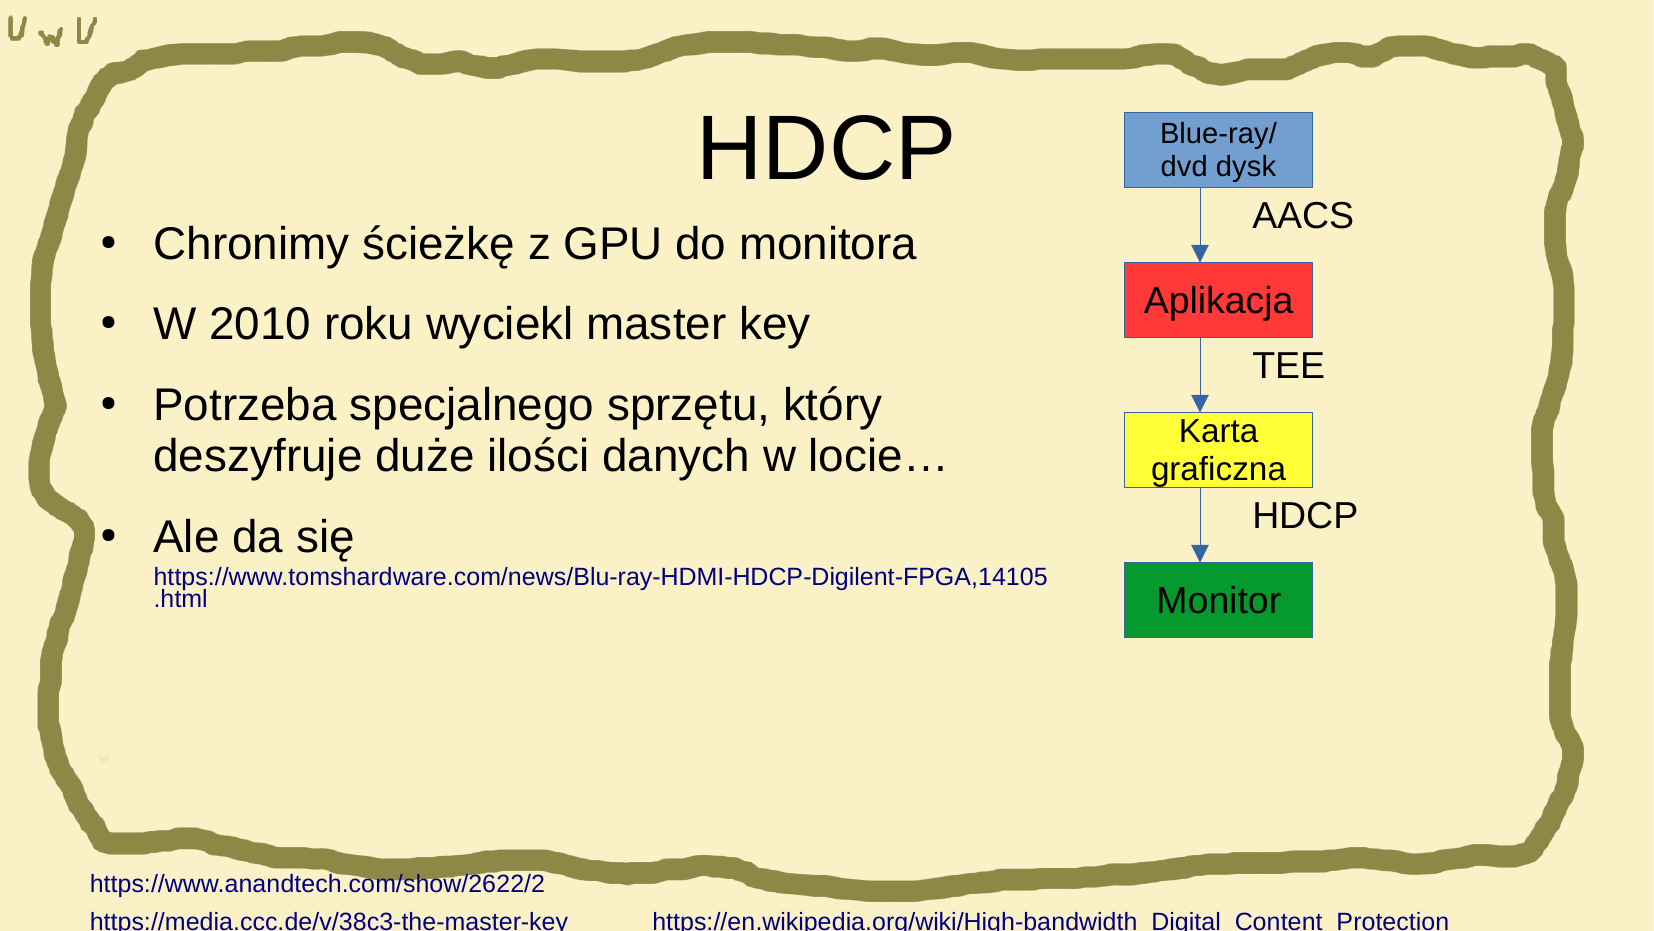

# HDCP
Blue-ray/dvd dysk
AACS
Chronimy ścieżkę z GPU do monitora
W 2010 roku wyciekl master key
Potrzeba specjalnego sprzętu, który deszyfruje duże ilości danych w locie…
Ale da się https://www.tomshardware.com/news/Blu-ray-HDMI-HDCP-Digilent-FPGA,14105.html
Aplikacja
TEE
Karta graficzna
HDCP
Monitor
https://www.anandtech.com/show/2622/2
https://media.ccc.de/v/38c3-the-master-key
https://en.wikipedia.org/wiki/High-bandwidth_Digital_Content_Protection